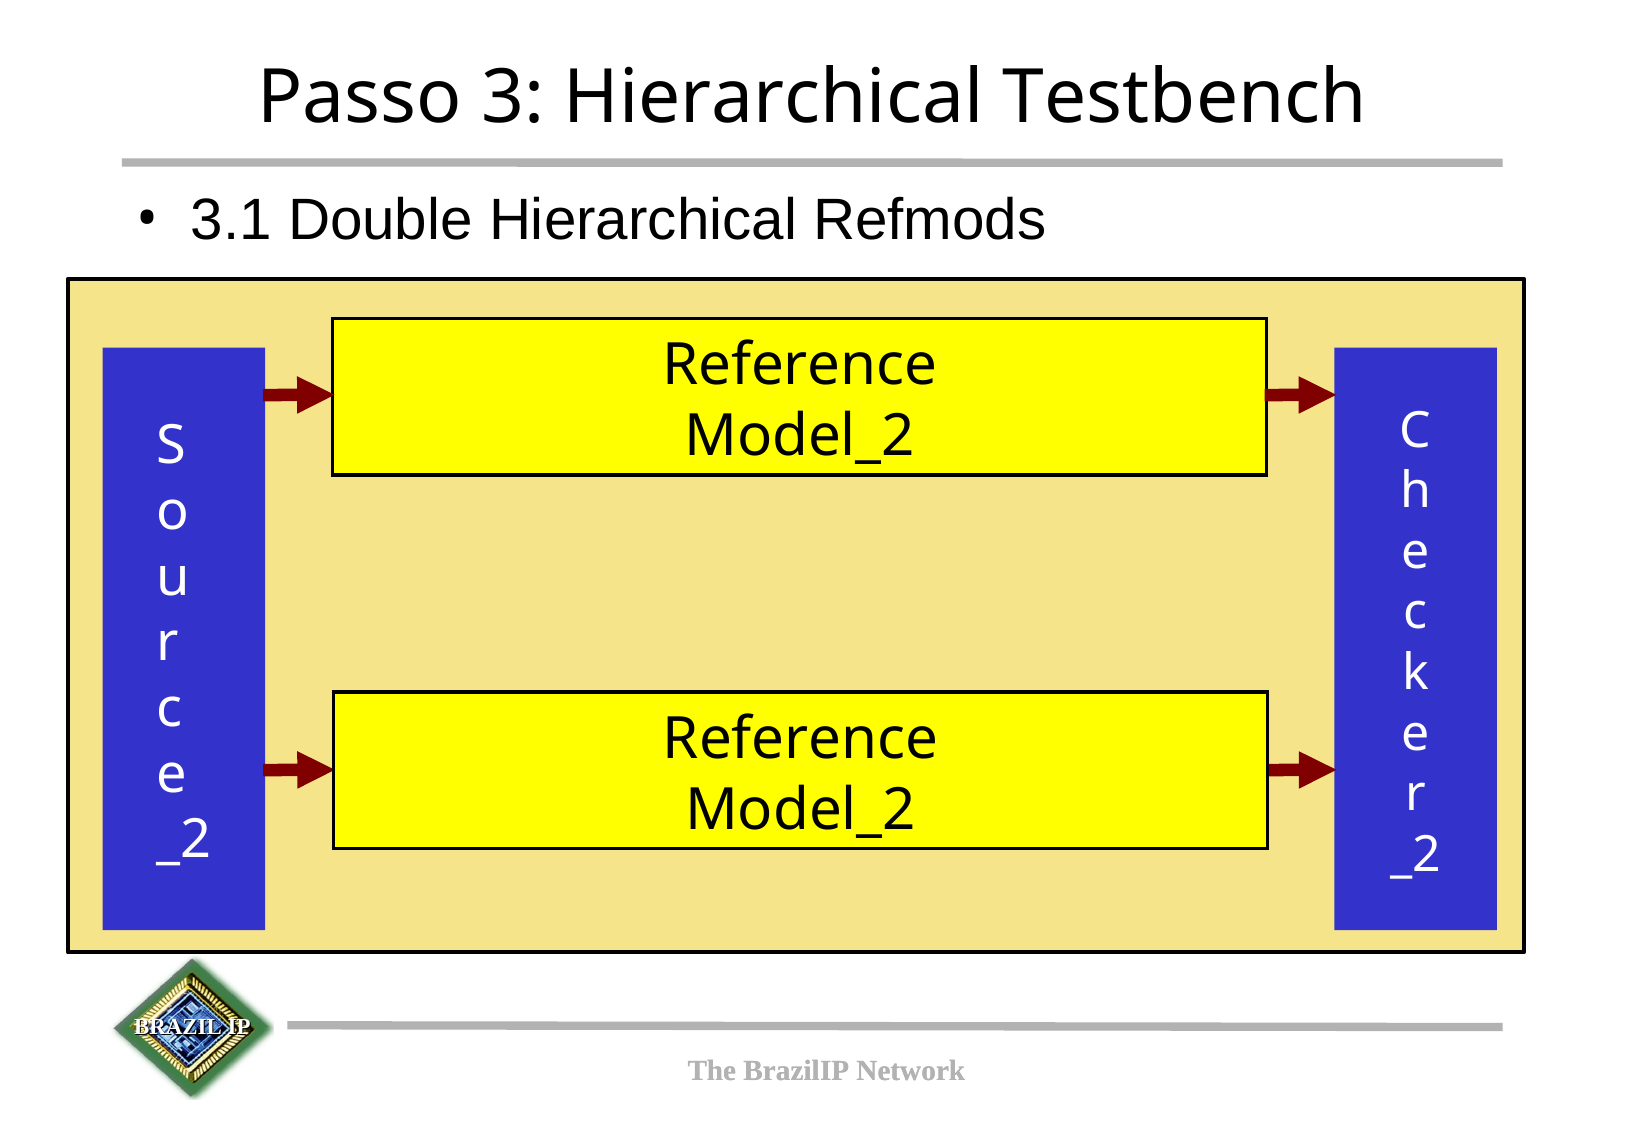

Passo 3: Hierarchical Testbench
3.1 Double Hierarchical Refmods
Reference
Model_2
S
o
u
r
c
e
_2
C
h
e
c
k
e
r
_2
Reference
Model_2